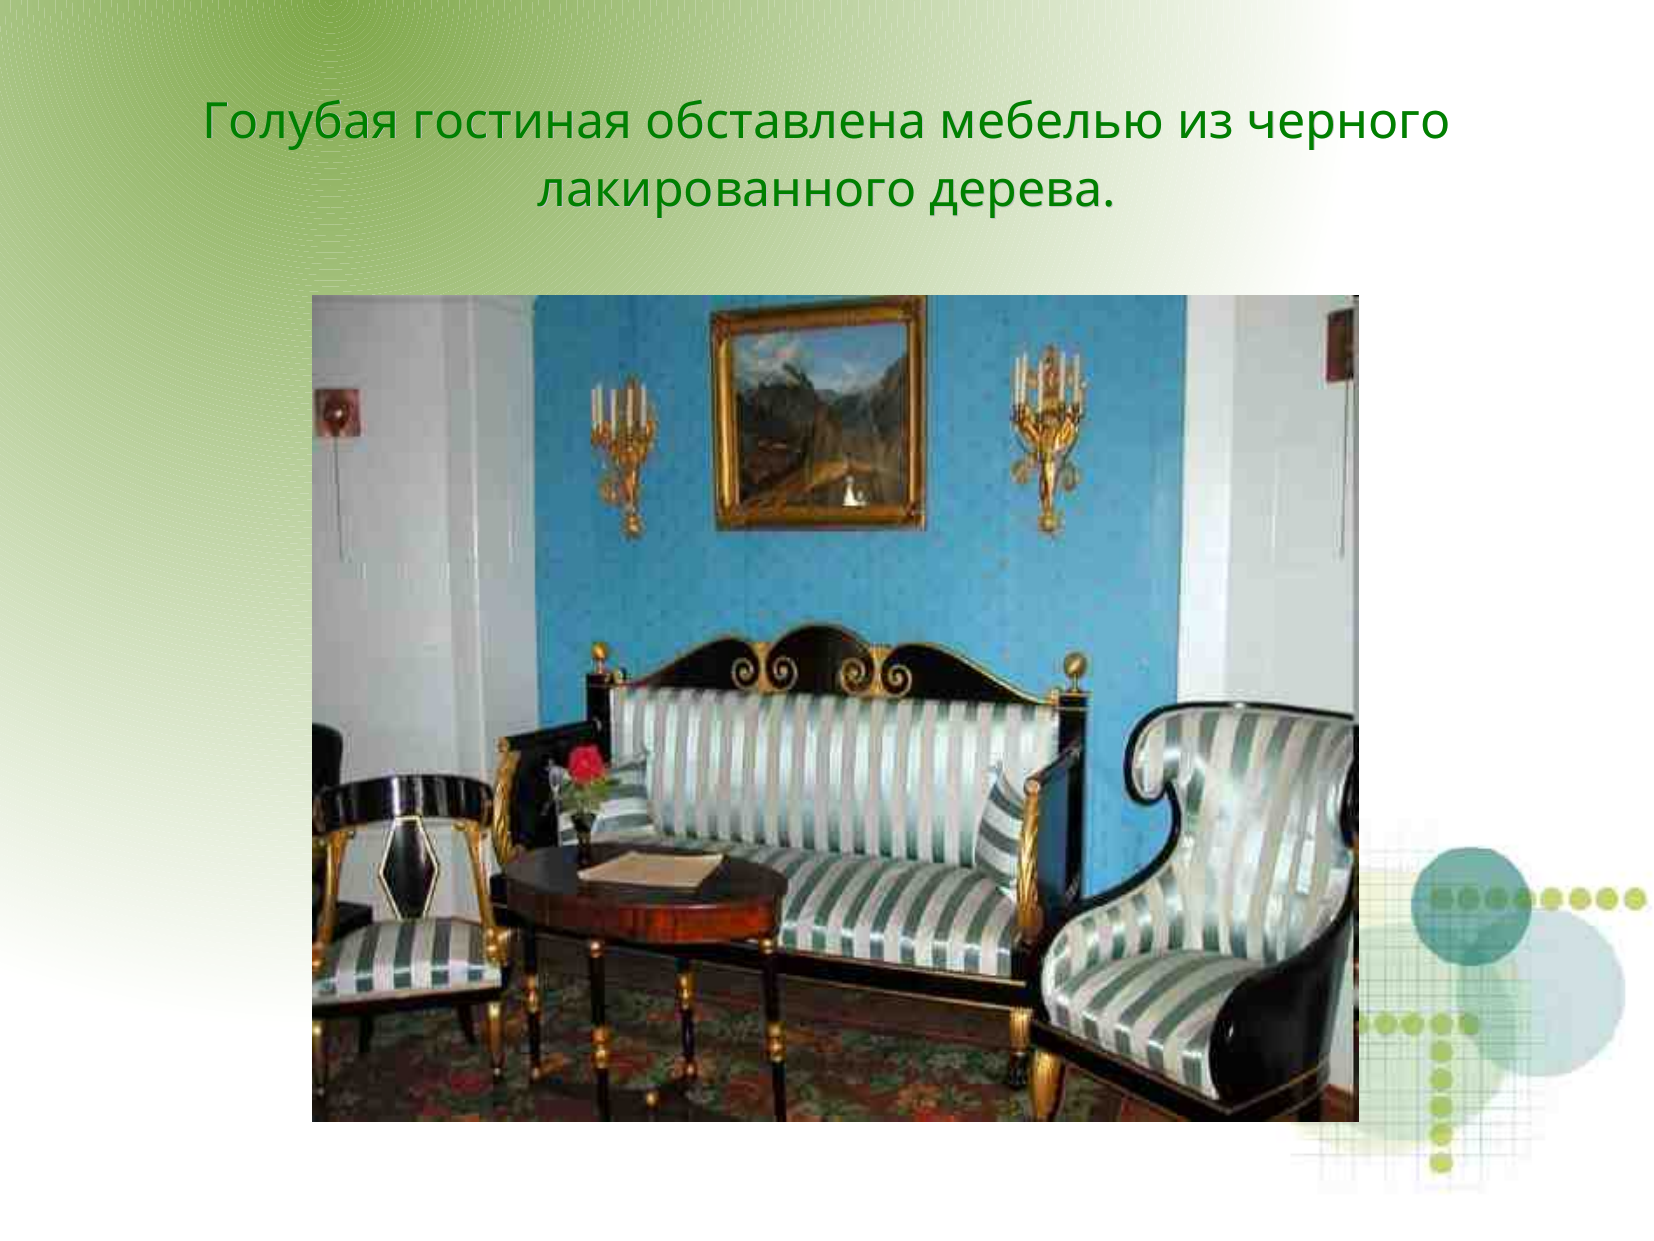

# Голубая гостиная обставлена мебелью из черного лакированного дерева.